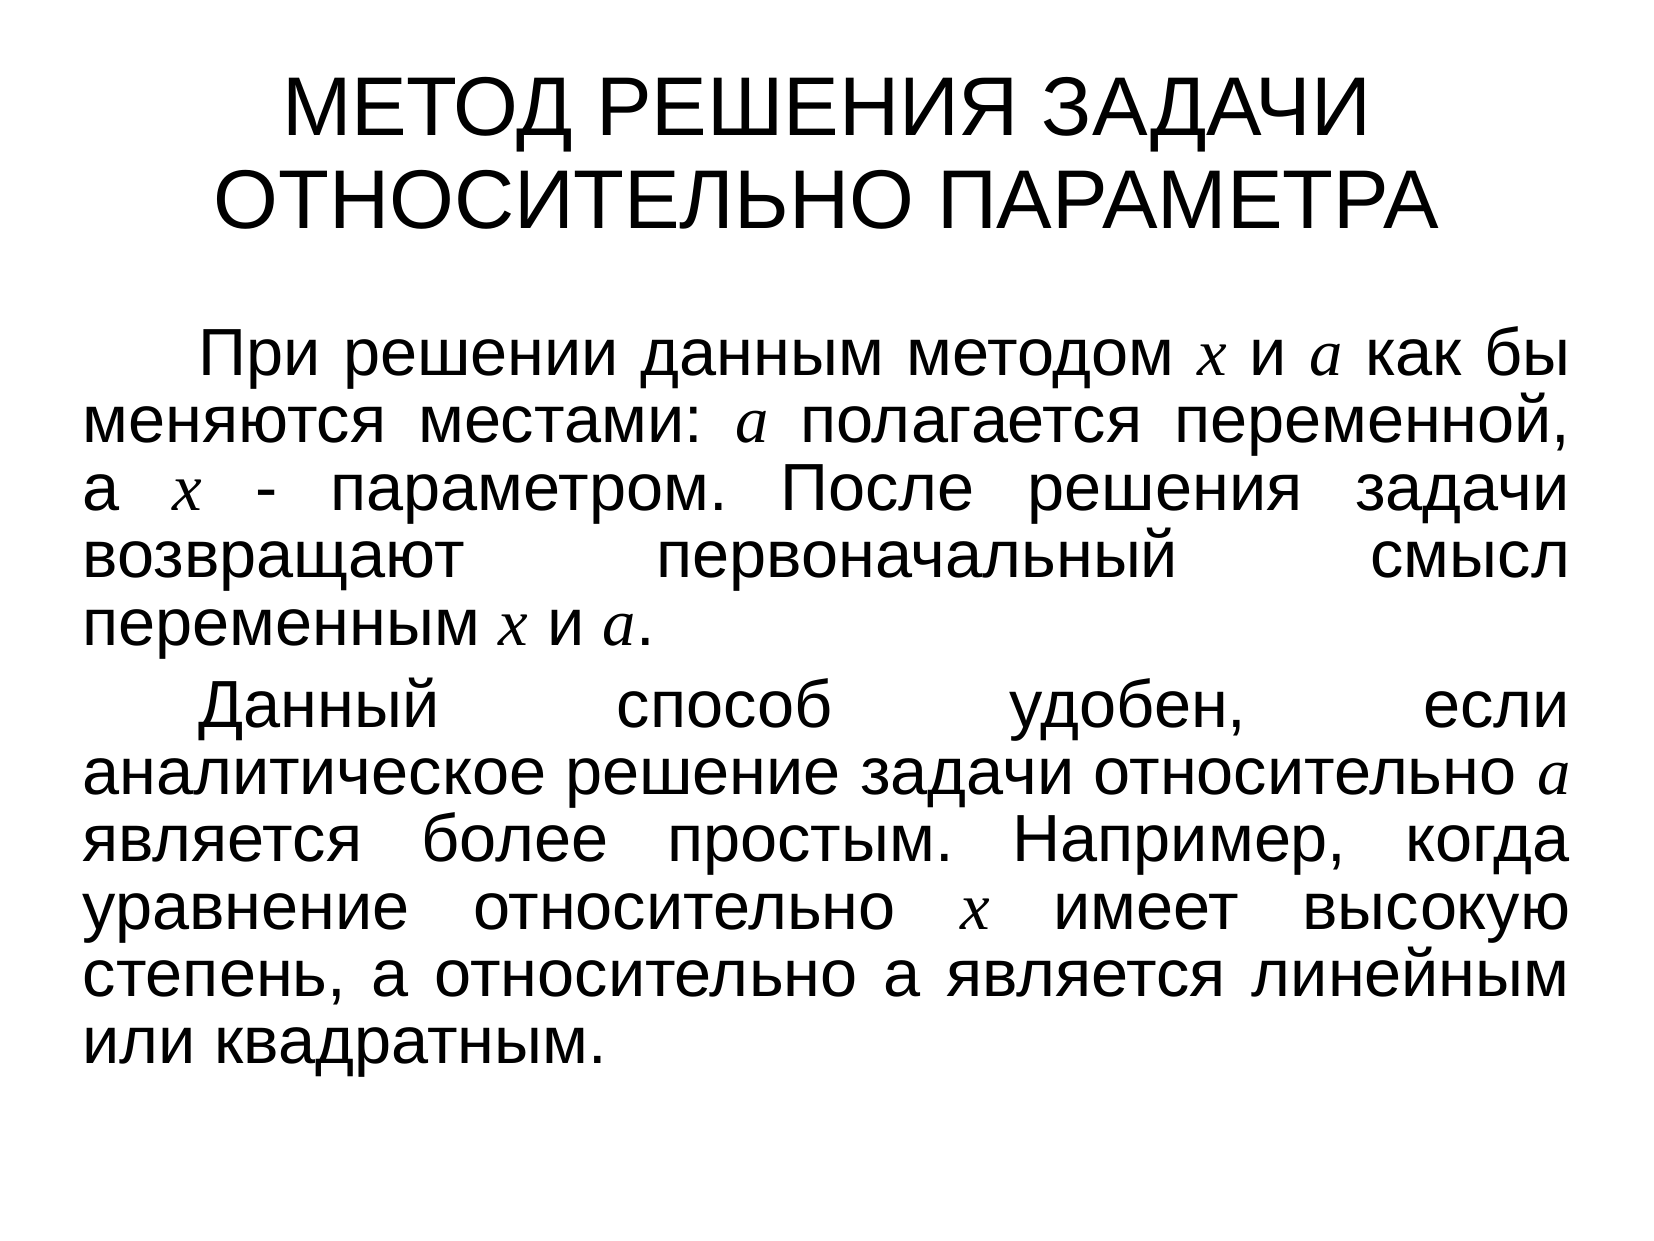

# МЕТОД РЕШЕНИЯ ЗАДАЧИ ОТНОСИТЕЛЬНО ПАРАМЕТРА
При решении данным методом х и a как бы меняются местами: a полагается переменной, а х - параметром. После решения задачи возвращают первоначальный смысл переменным х и a.
Данный способ удобен, если аналитическое решение задачи относительно a является более простым. Например, когда уравнение относительно х имеет высокую степень, а относительно а является линейным или квадратным.